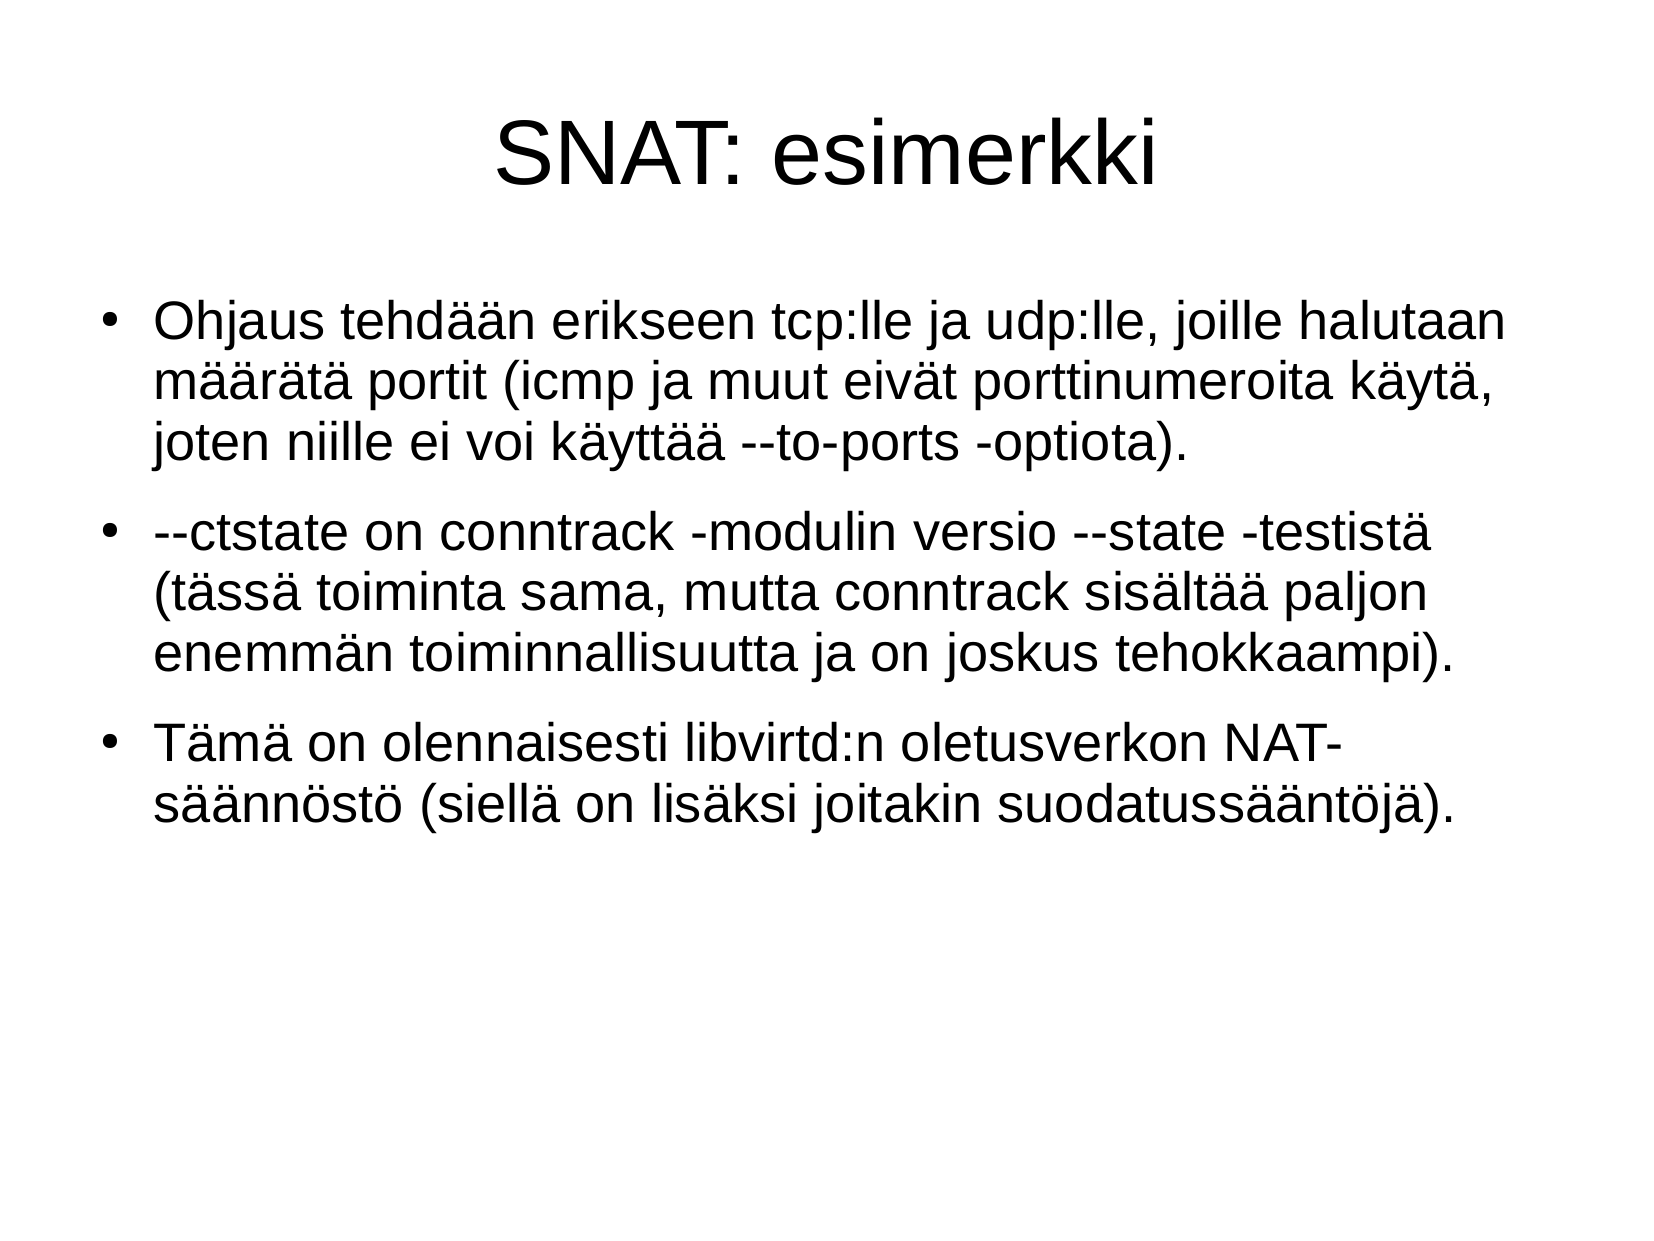

# SNAT: esimerkki
Ohjaus tehdään erikseen tcp:lle ja udp:lle, joille halutaan määrätä portit (icmp ja muut eivät porttinumeroita käytä, joten niille ei voi käyttää --to-ports -optiota).
--ctstate on conntrack -modulin versio --state -testistä (tässä toiminta sama, mutta conntrack sisältää paljon enemmän toiminnallisuutta ja on joskus tehokkaampi).
Tämä on olennaisesti libvirtd:n oletusverkon NAT-säännöstö (siellä on lisäksi joitakin suodatussääntöjä).